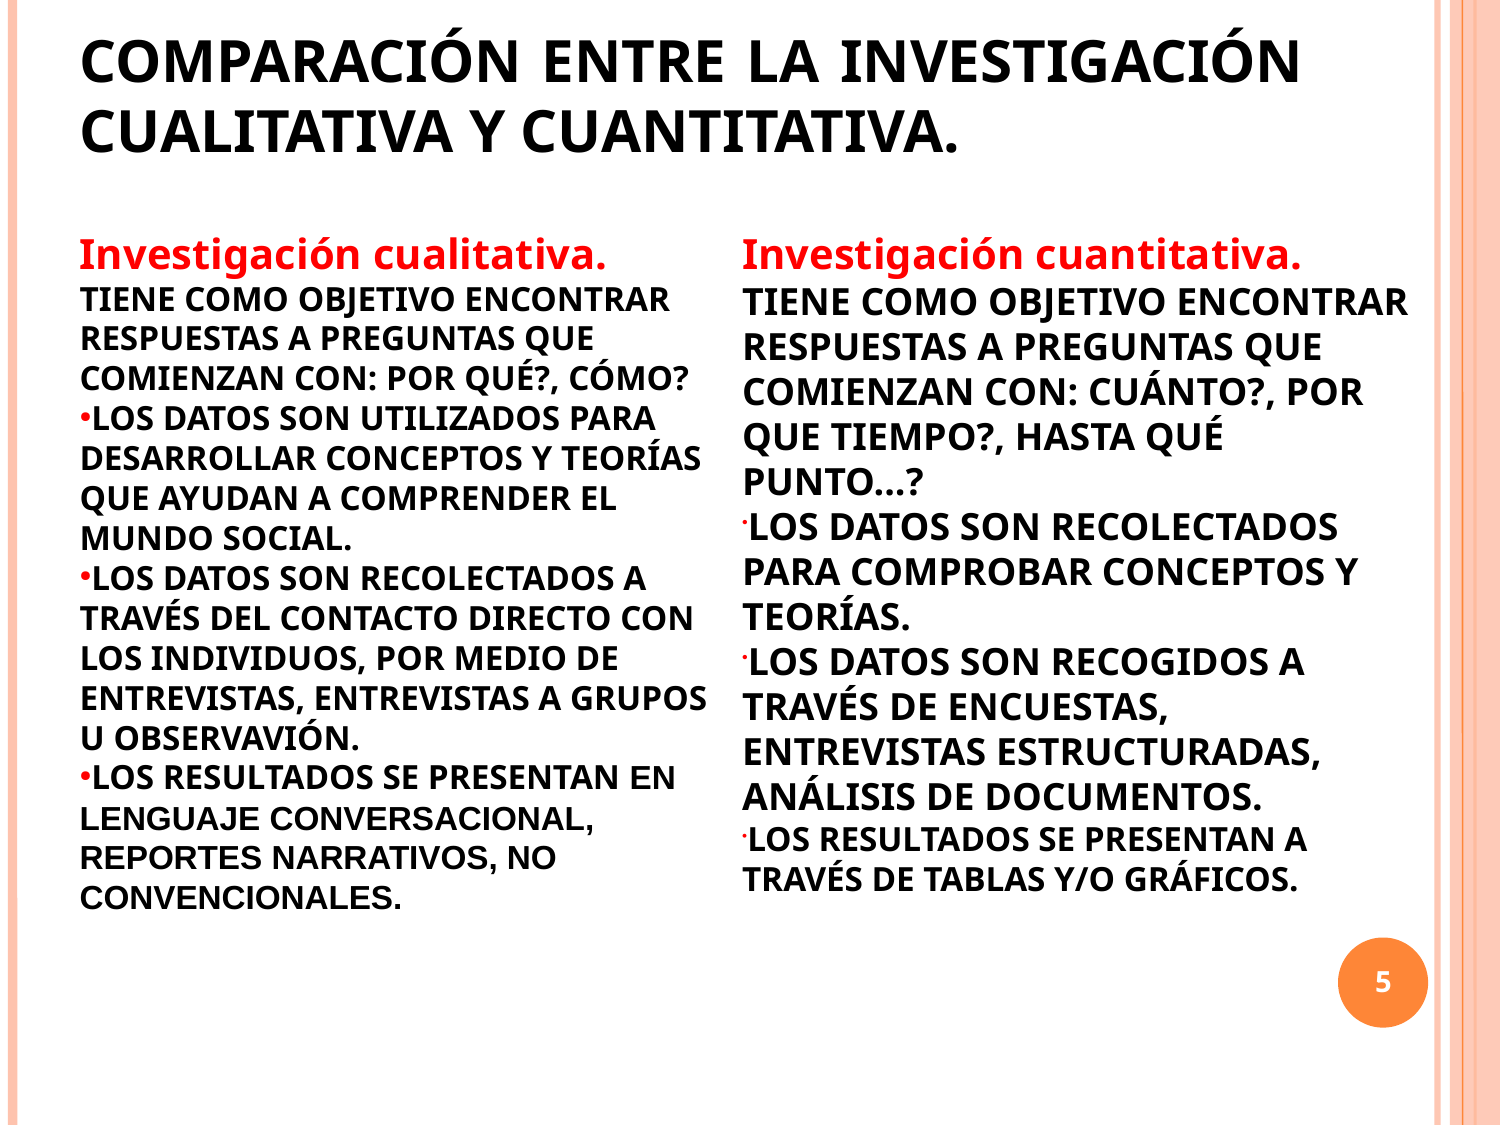

COMPARACIÓN ENTRE LA INVESTIGACIÓN CUALITATIVA Y CUANTITATIVA.
Investigación cualitativa.
TIENE COMO OBJETIVO ENCONTRAR RESPUESTAS A PREGUNTAS QUE COMIENZAN CON: POR QUÉ?, CÓMO?
LOS DATOS SON UTILIZADOS PARA DESARROLLAR CONCEPTOS Y TEORÍAS QUE AYUDAN A COMPRENDER EL MUNDO SOCIAL.
LOS DATOS SON RECOLECTADOS A TRAVÉS DEL CONTACTO DIRECTO CON LOS INDIVIDUOS, POR MEDIO DE ENTREVISTAS, ENTREVISTAS A GRUPOS U OBSERVAVIÓN.
LOS RESULTADOS SE PRESENTAN EN LENGUAJE CONVERSACIONAL, REPORTES NARRATIVOS, NO CONVENCIONALES.
Investigación cuantitativa.
TIENE COMO OBJETIVO ENCONTRAR RESPUESTAS A PREGUNTAS QUE COMIENZAN CON: CUÁNTO?, POR QUE TIEMPO?, HASTA QUÉ PUNTO...?
LOS DATOS SON RECOLECTADOS PARA COMPROBAR CONCEPTOS Y TEORÍAS.
LOS DATOS SON RECOGIDOS A TRAVÉS DE ENCUESTAS, ENTREVISTAS ESTRUCTURADAS, ANÁLISIS DE DOCUMENTOS.
LOS RESULTADOS SE PRESENTAN A TRAVÉS DE TABLAS Y/O GRÁFICOS.